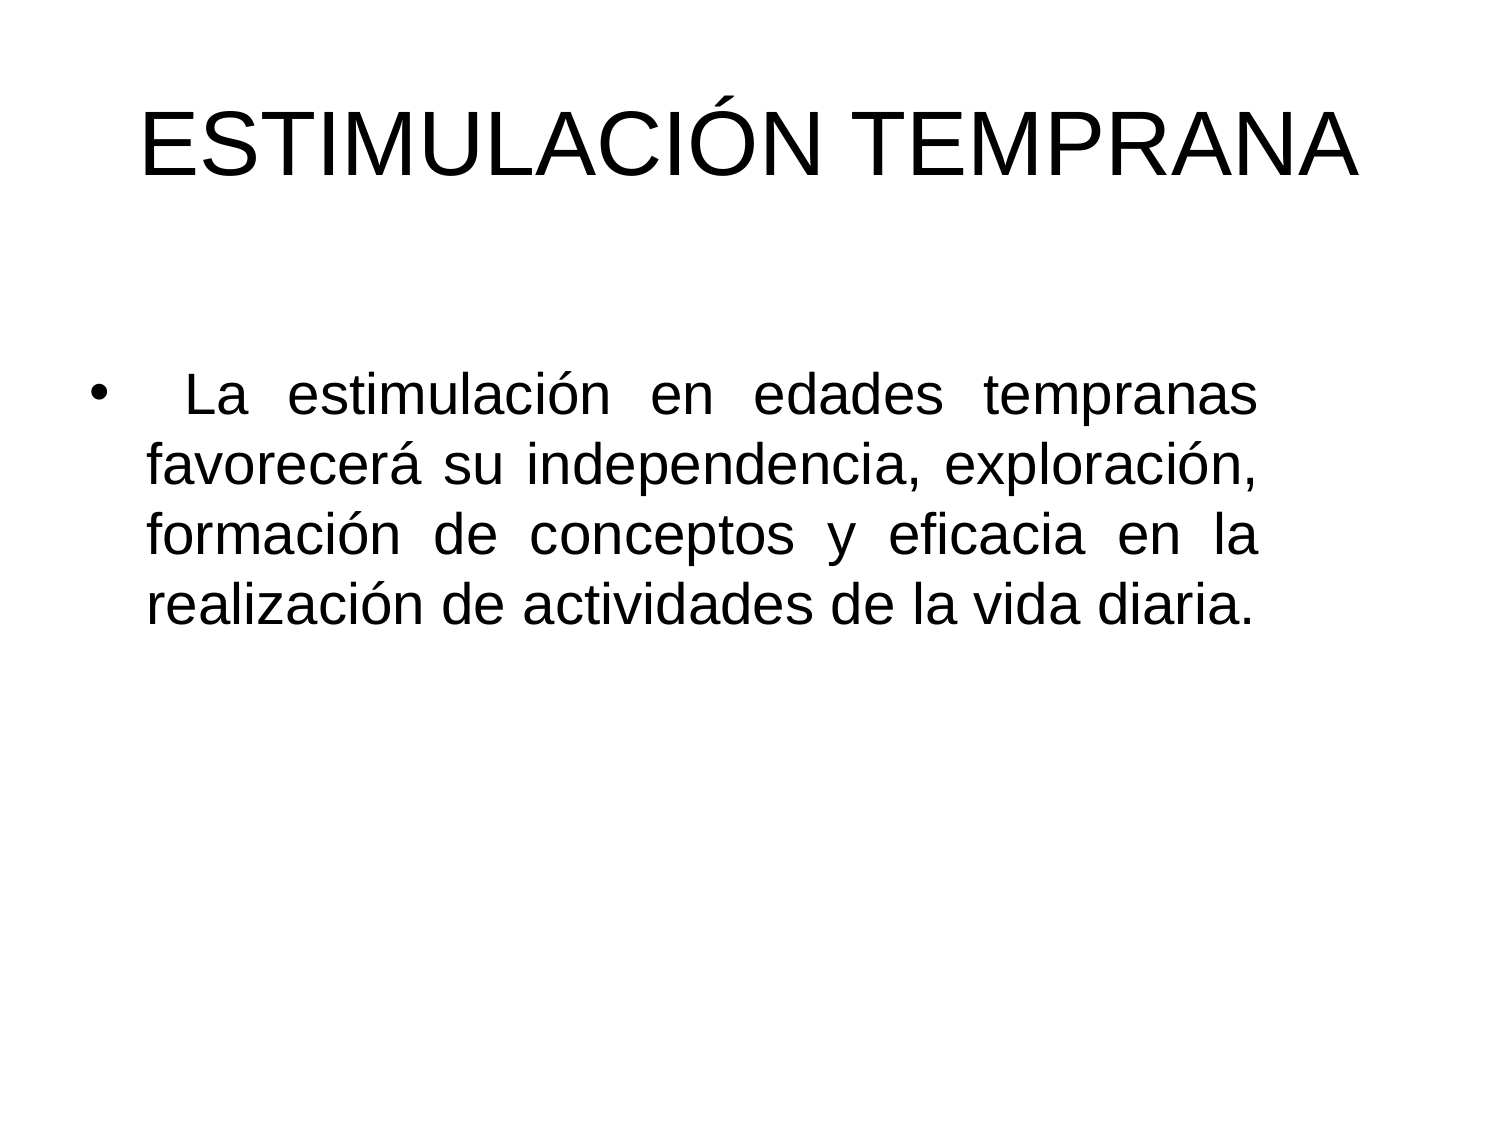

# ESTIMULACIÓN TEMPRANA
 La estimulación en edades tempranas favorecerá su independencia, exploración, formación de conceptos y eficacia en la realización de actividades de la vida diaria.